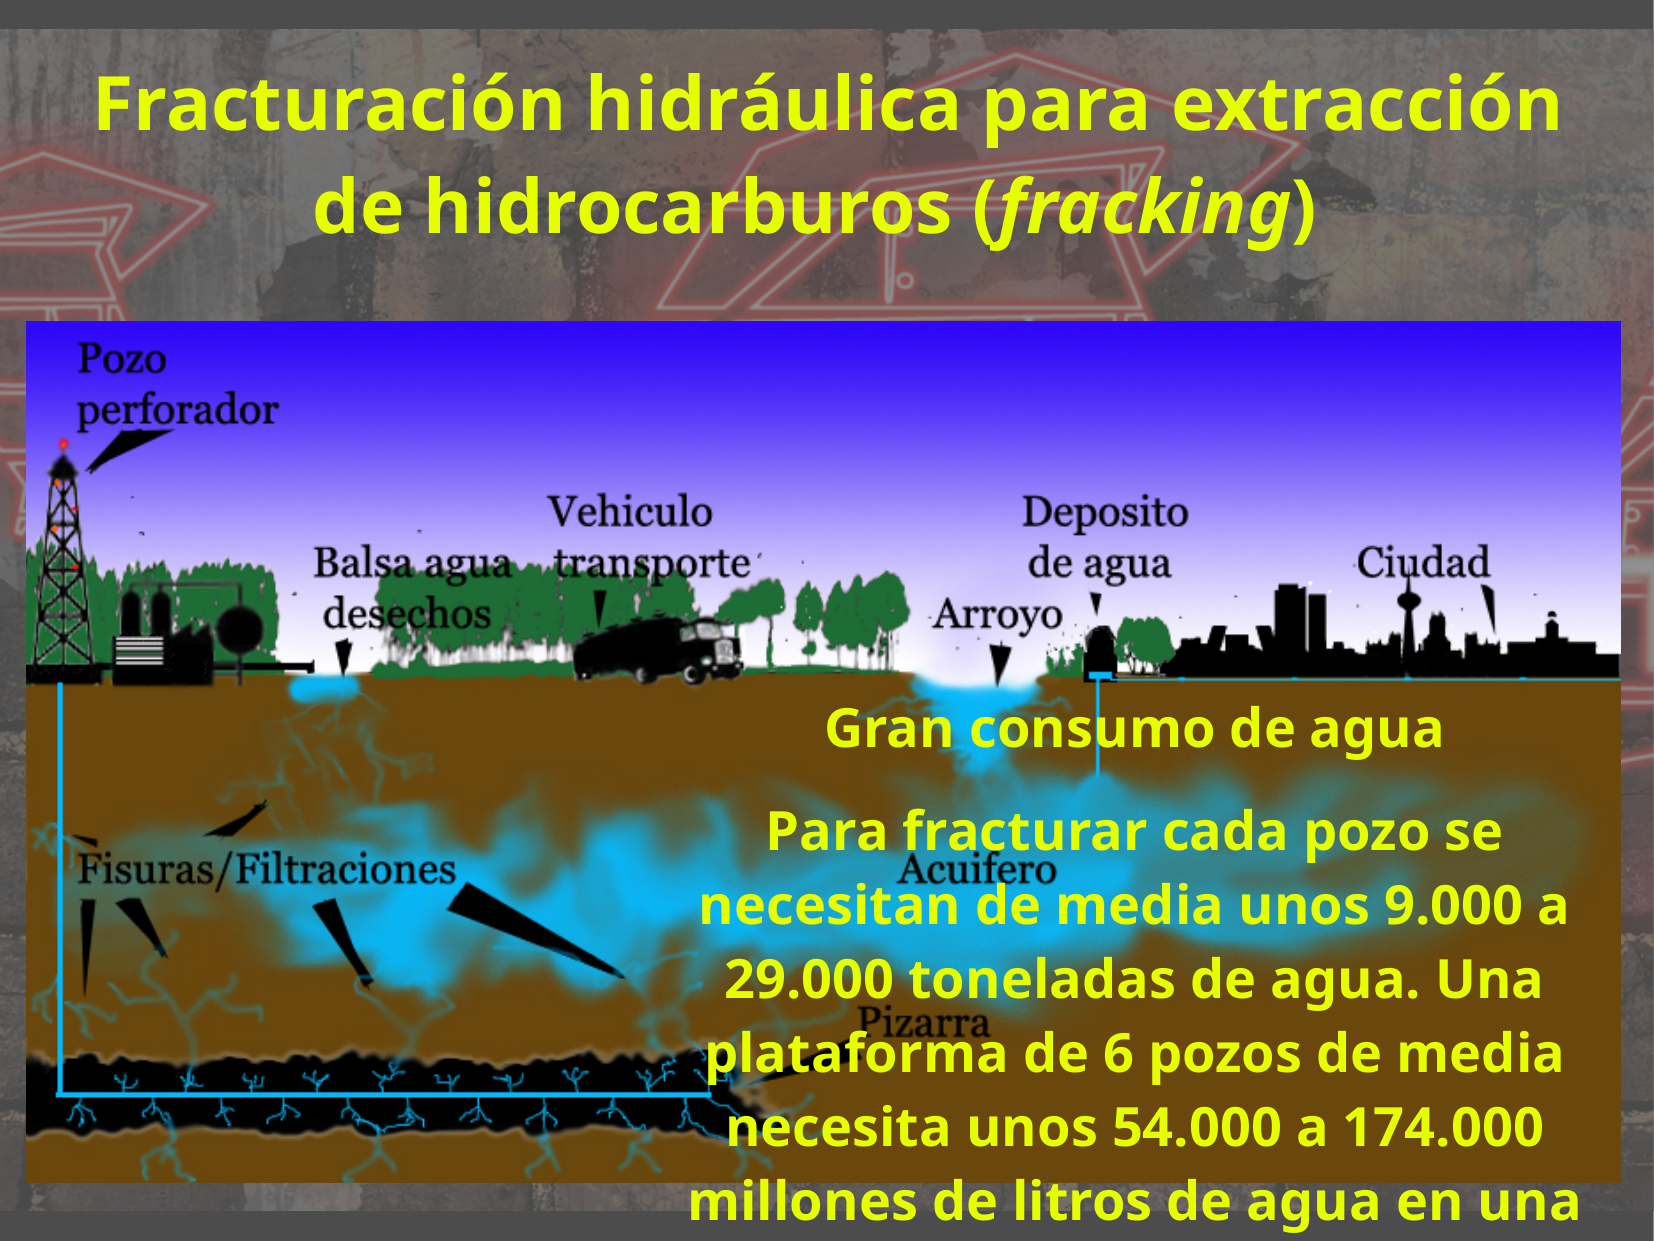

# Fracturación hidráulica para extracción de hidrocarburos (fracking)
Gran consumo de agua
Para fracturar cada pozo se necesitan de media unos 9.000 a 29.000 toneladas de agua. Una plataforma de 6 pozos de media necesita unos 54.000 a 174.000 millones de litros de agua en una sola fractura.